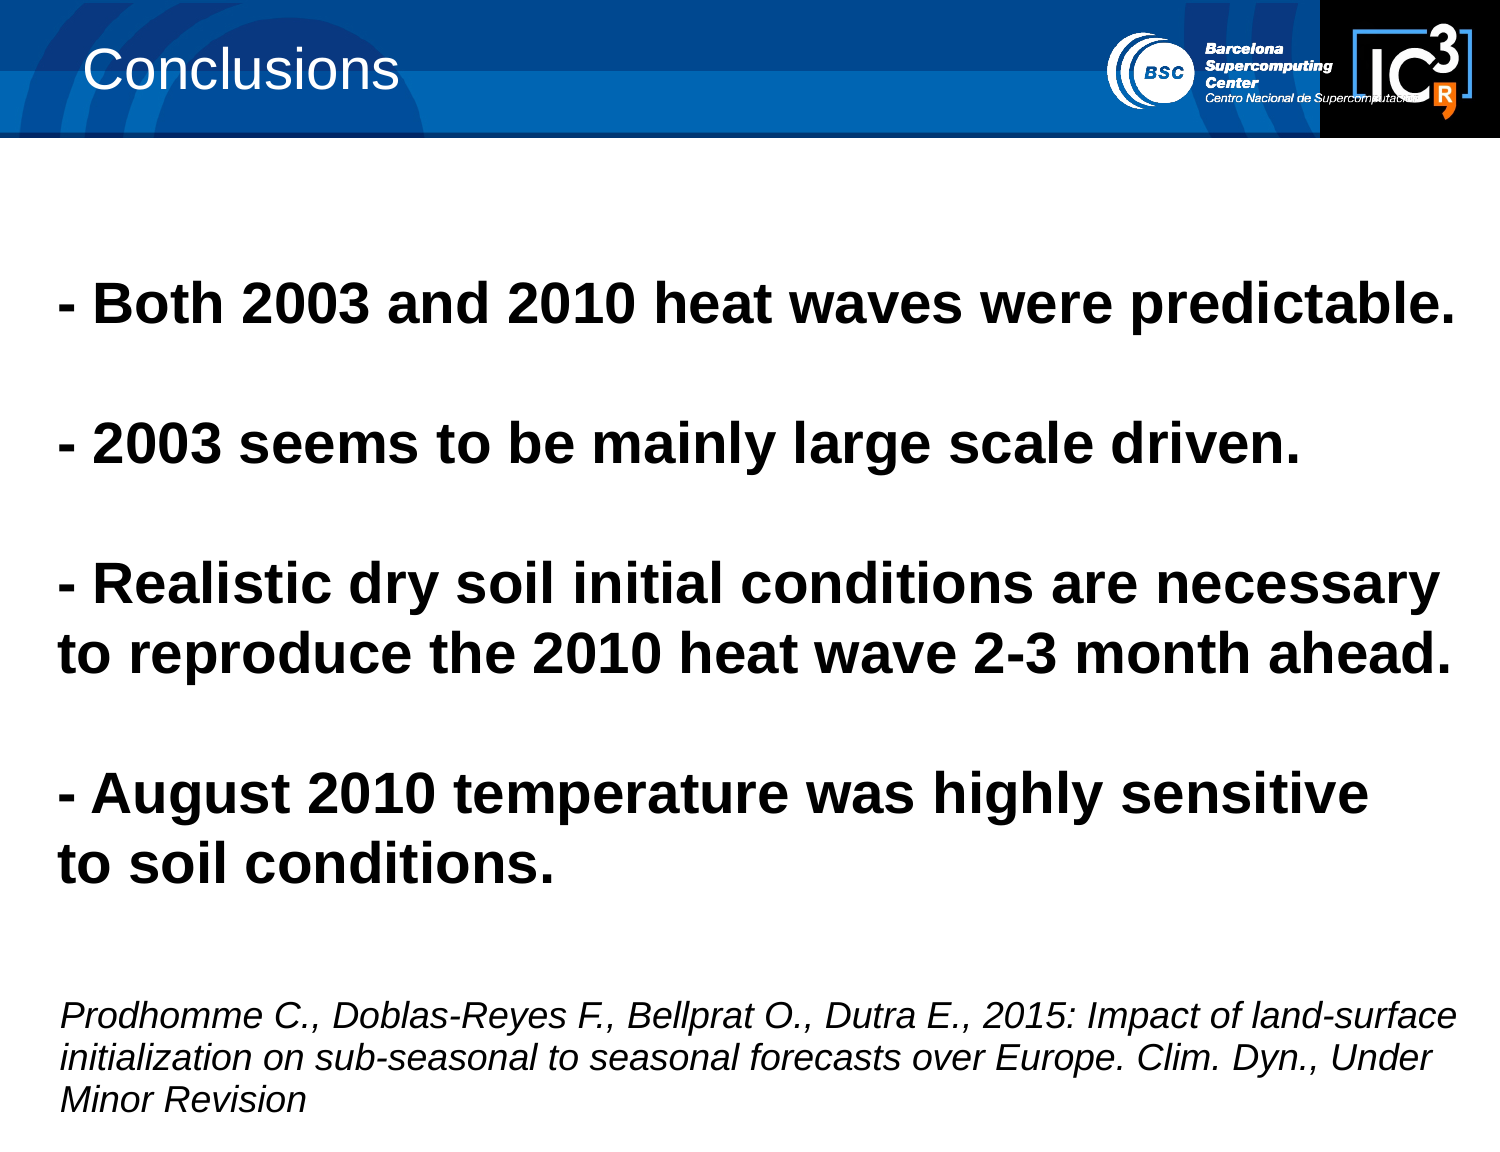

Conclusions
- Both 2003 and 2010 heat waves were predictable.
- 2003 seems to be mainly large scale driven.
- Realistic dry soil initial conditions are necessary
to reproduce the 2010 heat wave 2-3 month ahead.
- August 2010 temperature was highly sensitive
to soil conditions.
Prodhomme C., Doblas-Reyes F., Bellprat O., Dutra E., 2015: Impact of land-surface initialization on sub-seasonal to seasonal forecasts over Europe. Clim. Dyn., Under Minor Revision